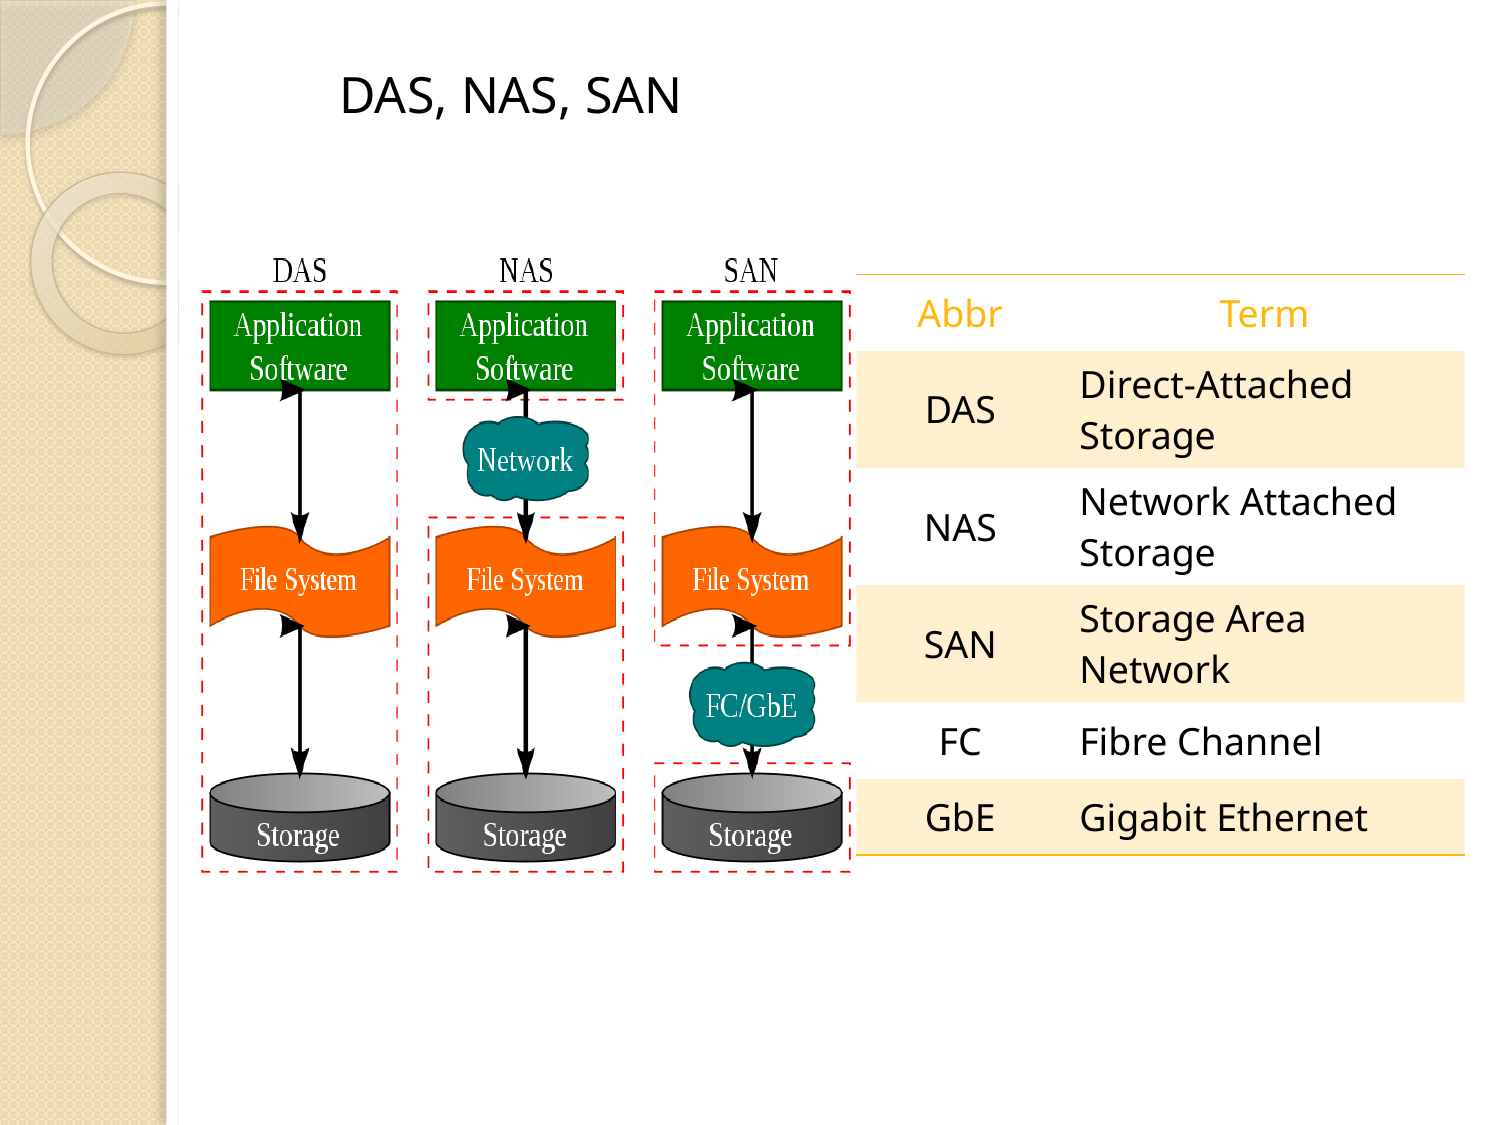

# DAS, NAS, SAN
| Abbr | Term |
| --- | --- |
| DAS | Direct-Attached Storage |
| NAS | Network Attached Storage |
| SAN | Storage Area Network |
| FC | Fibre Channel |
| GbE | Gigabit Ethernet |